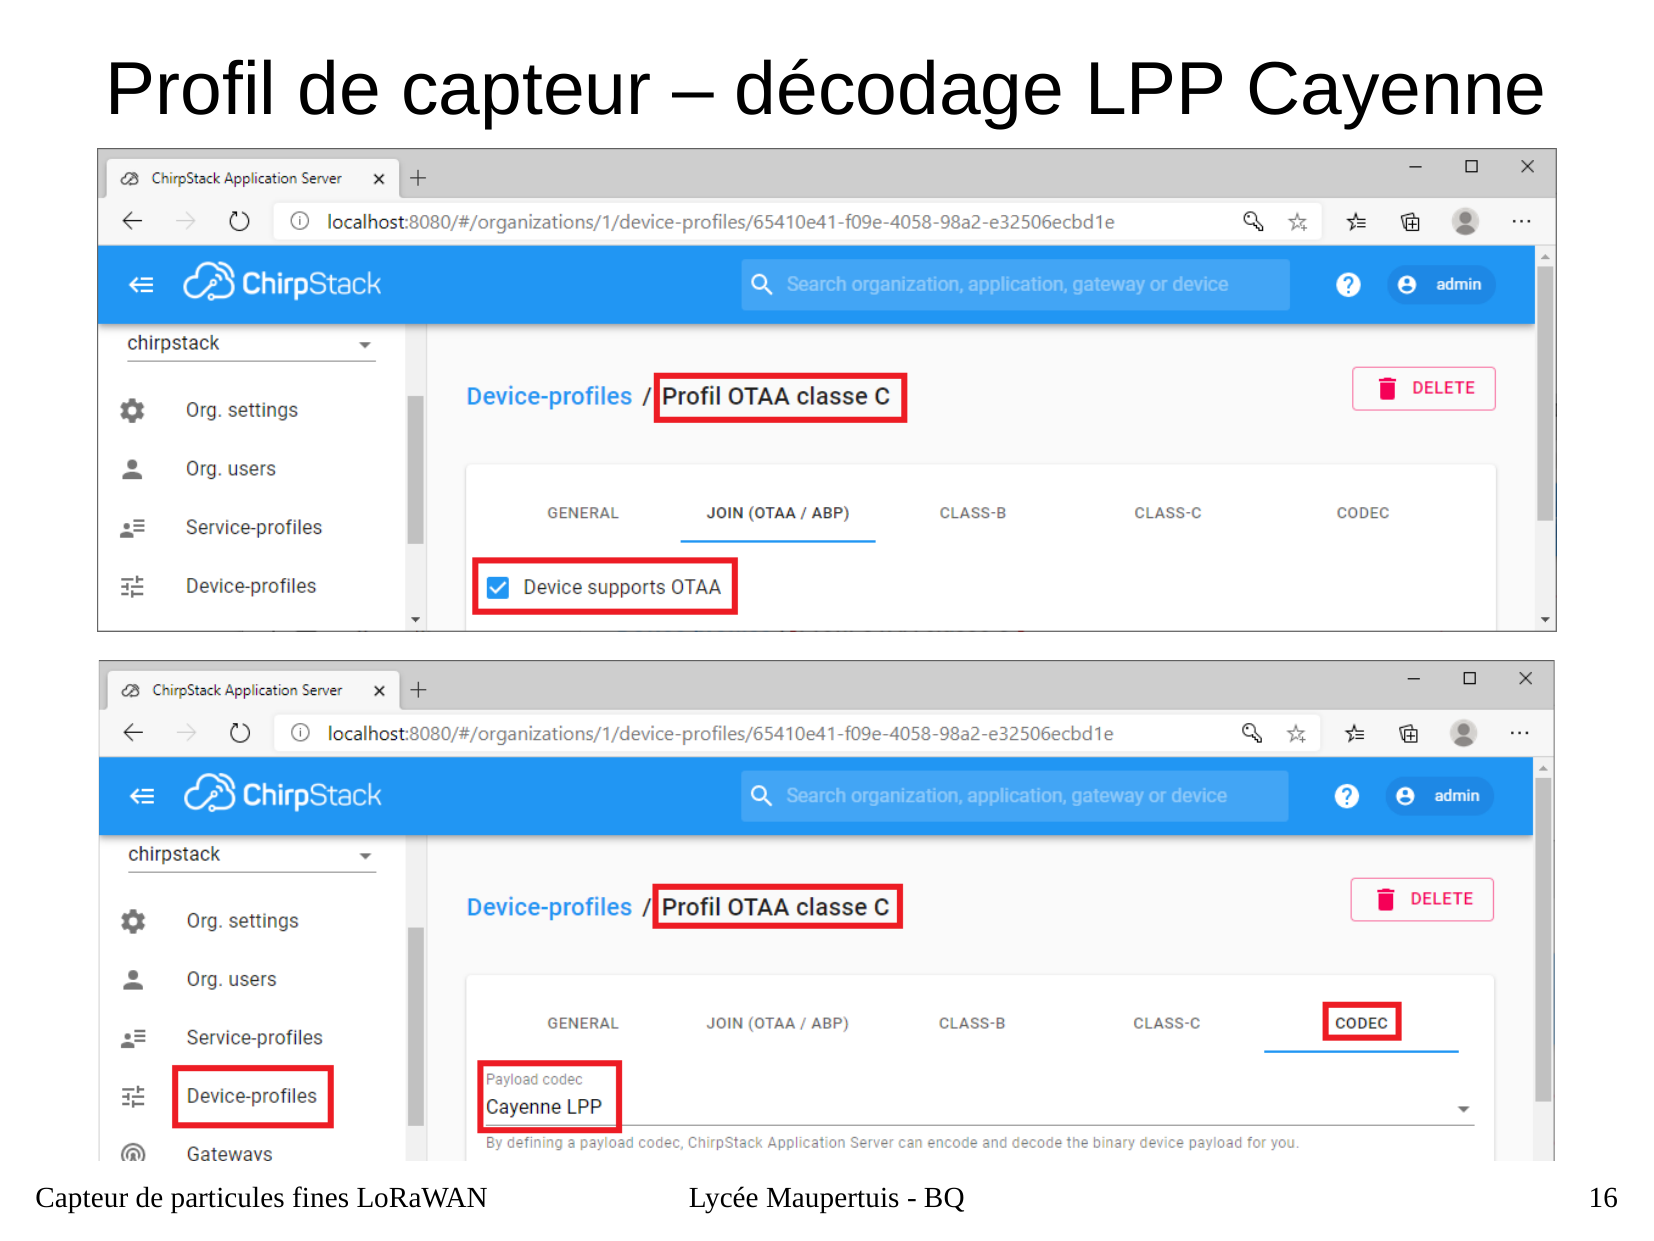

# Profil de capteur – décodage LPP Cayenne
Capteur de particules fines LoRaWAN
Lycée Maupertuis - BQ
16